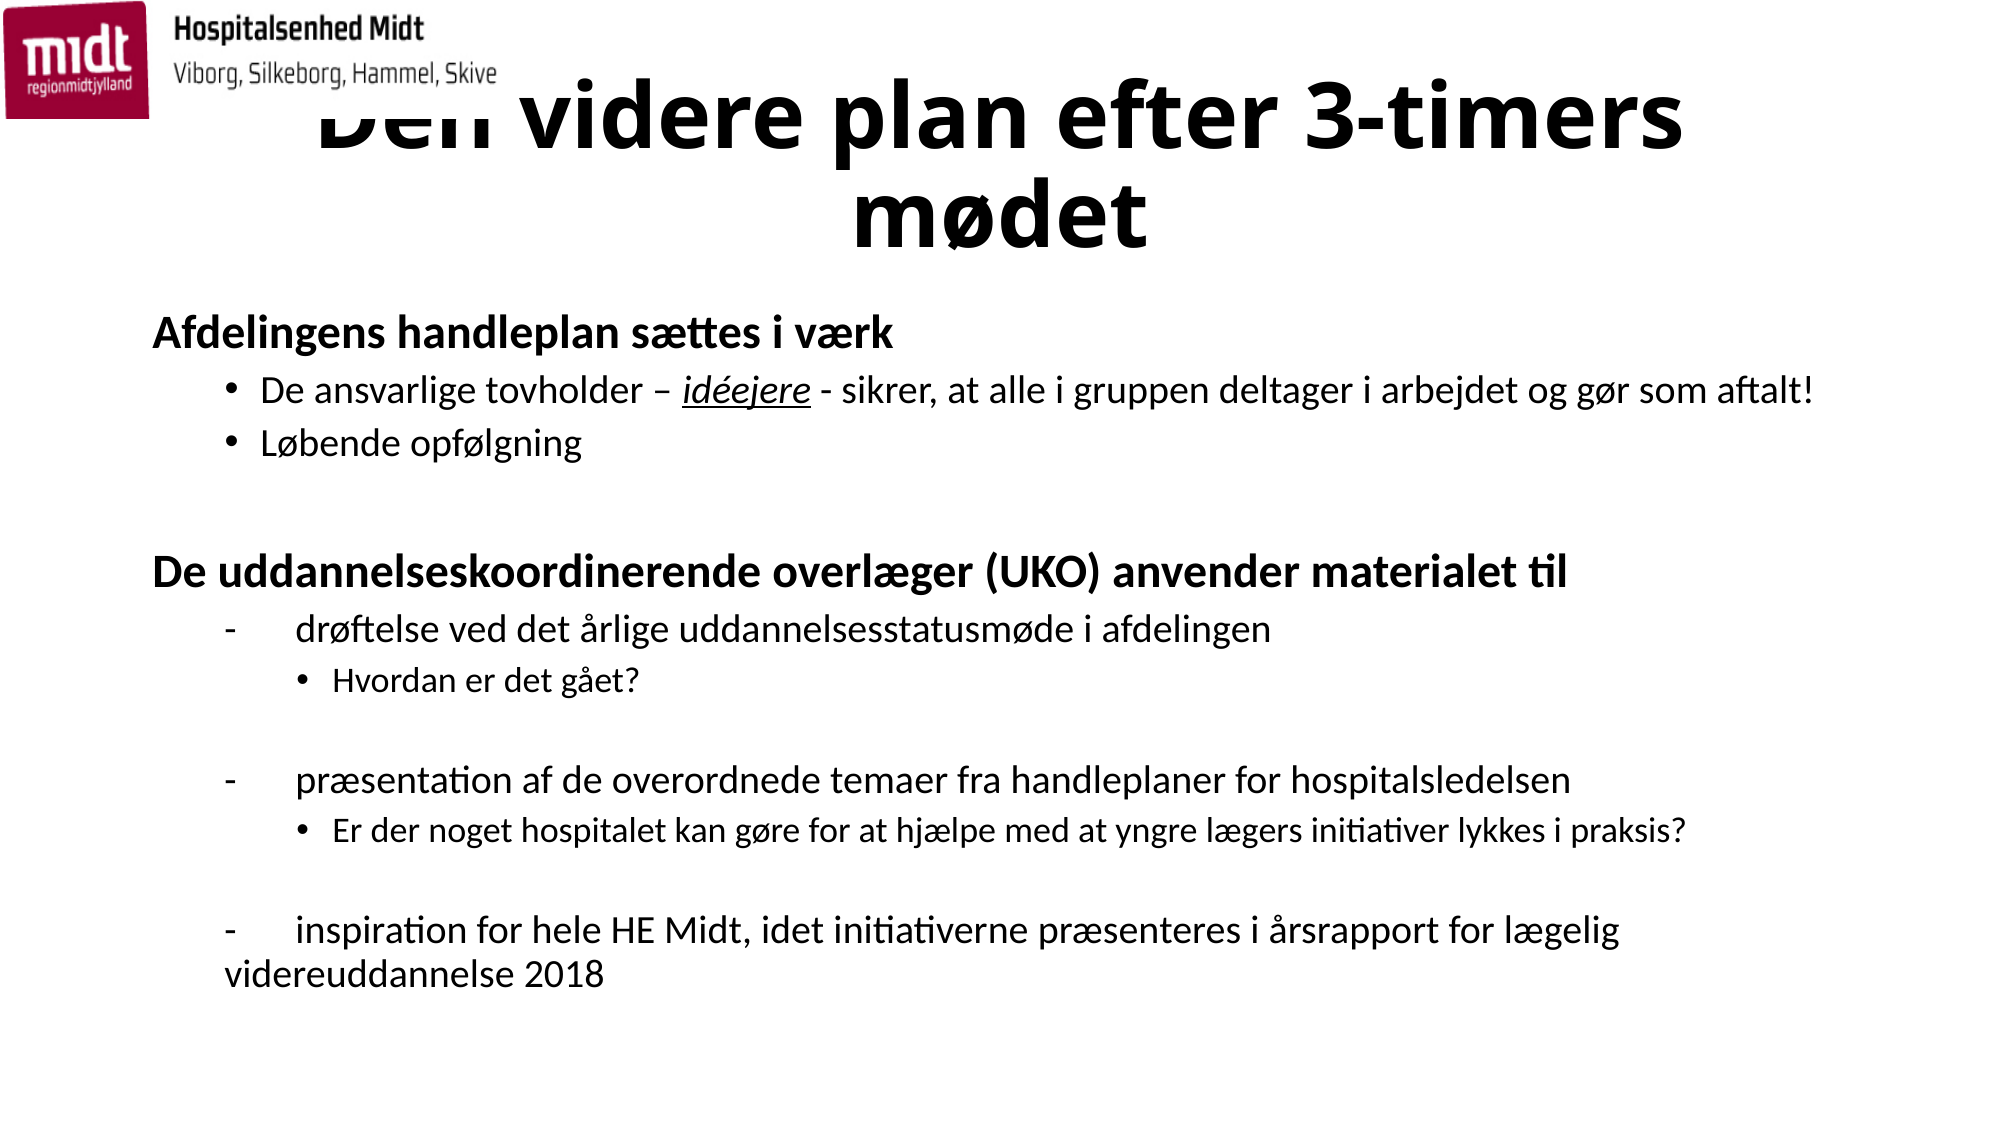

# Den videre plan efter 3-timers mødet
Afdelingens handleplan sættes i værk
De ansvarlige tovholder – idéejere - sikrer, at alle i gruppen deltager i arbejdet og gør som aftalt!
Løbende opfølgning
De uddannelseskoordinerende overlæger (UKO) anvender materialet til
- 	drøftelse ved det årlige uddannelsesstatusmøde i afdelingen
Hvordan er det gået?
- 	præsentation af de overordnede temaer fra handleplaner for hospitalsledelsen
Er der noget hospitalet kan gøre for at hjælpe med at yngre lægers initiativer lykkes i praksis?
- 	inspiration for hele HE Midt, idet initiativerne præsenteres i årsrapport for lægelig 	videreuddannelse 2018